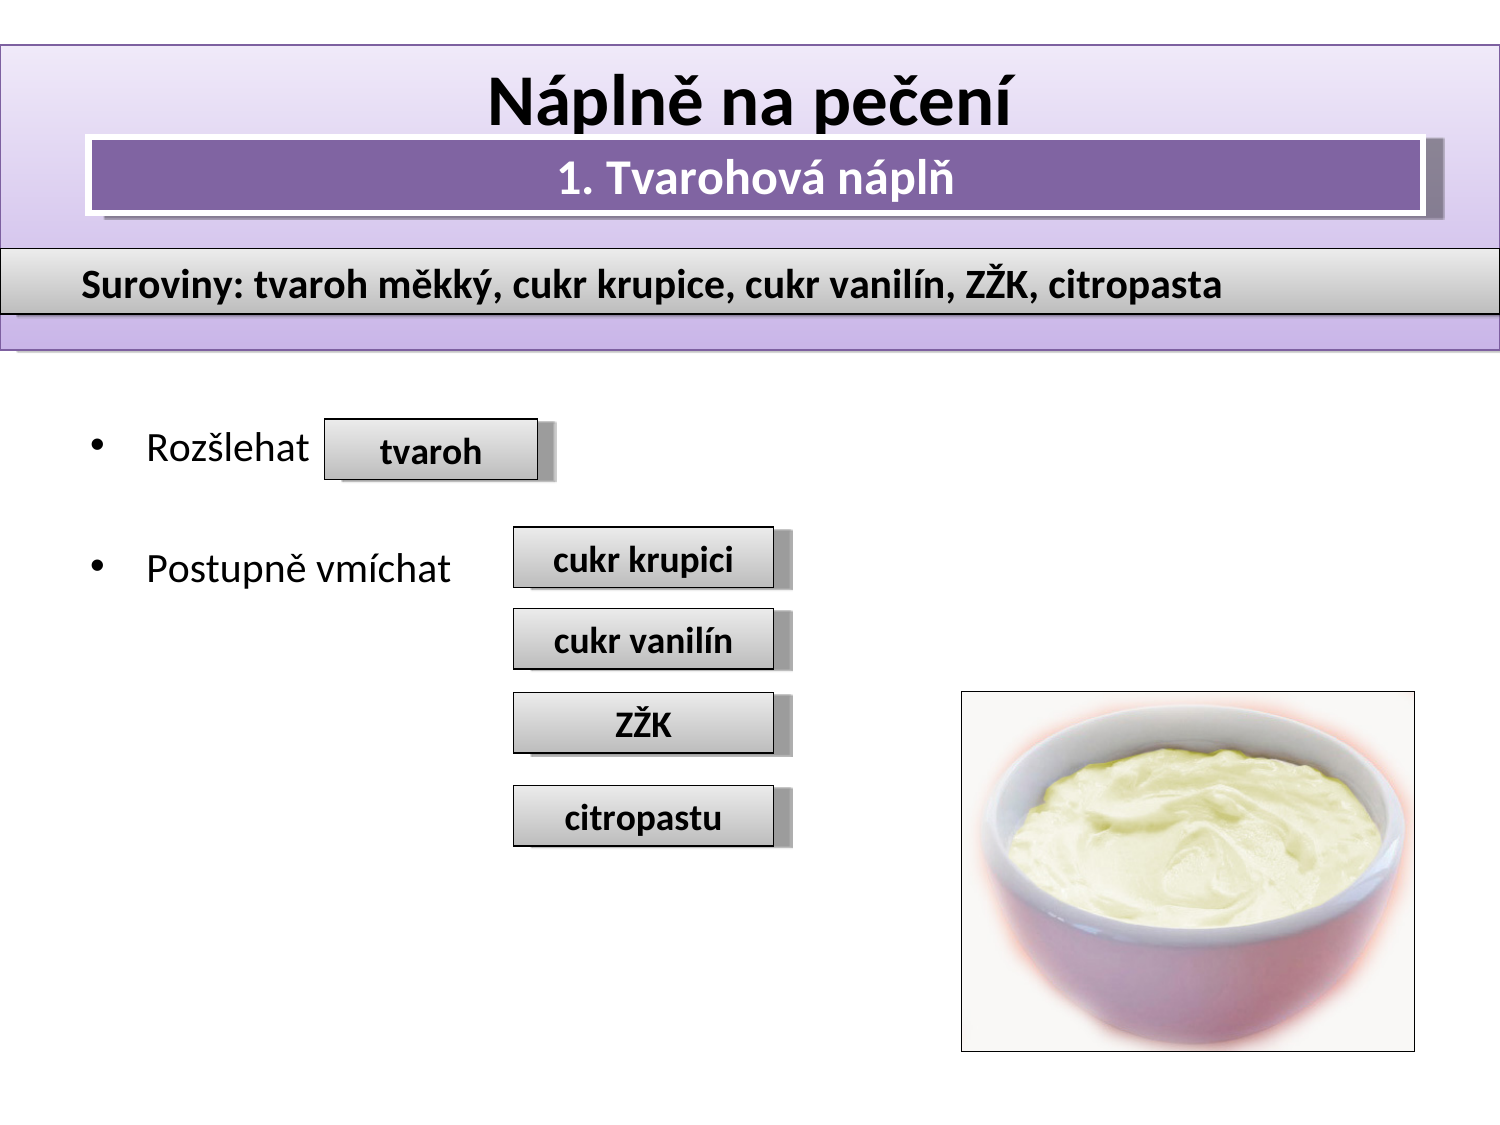

#
Náplně na pečení
1. Tvarohová náplň
 Suroviny: tvaroh měkký, cukr krupice, cukr vanilín, ZŽK, citropasta
Rozšlehat
Postupně vmíchat
tvaroh
cukr krupici
cukr vanilín
ZŽK
citropastu